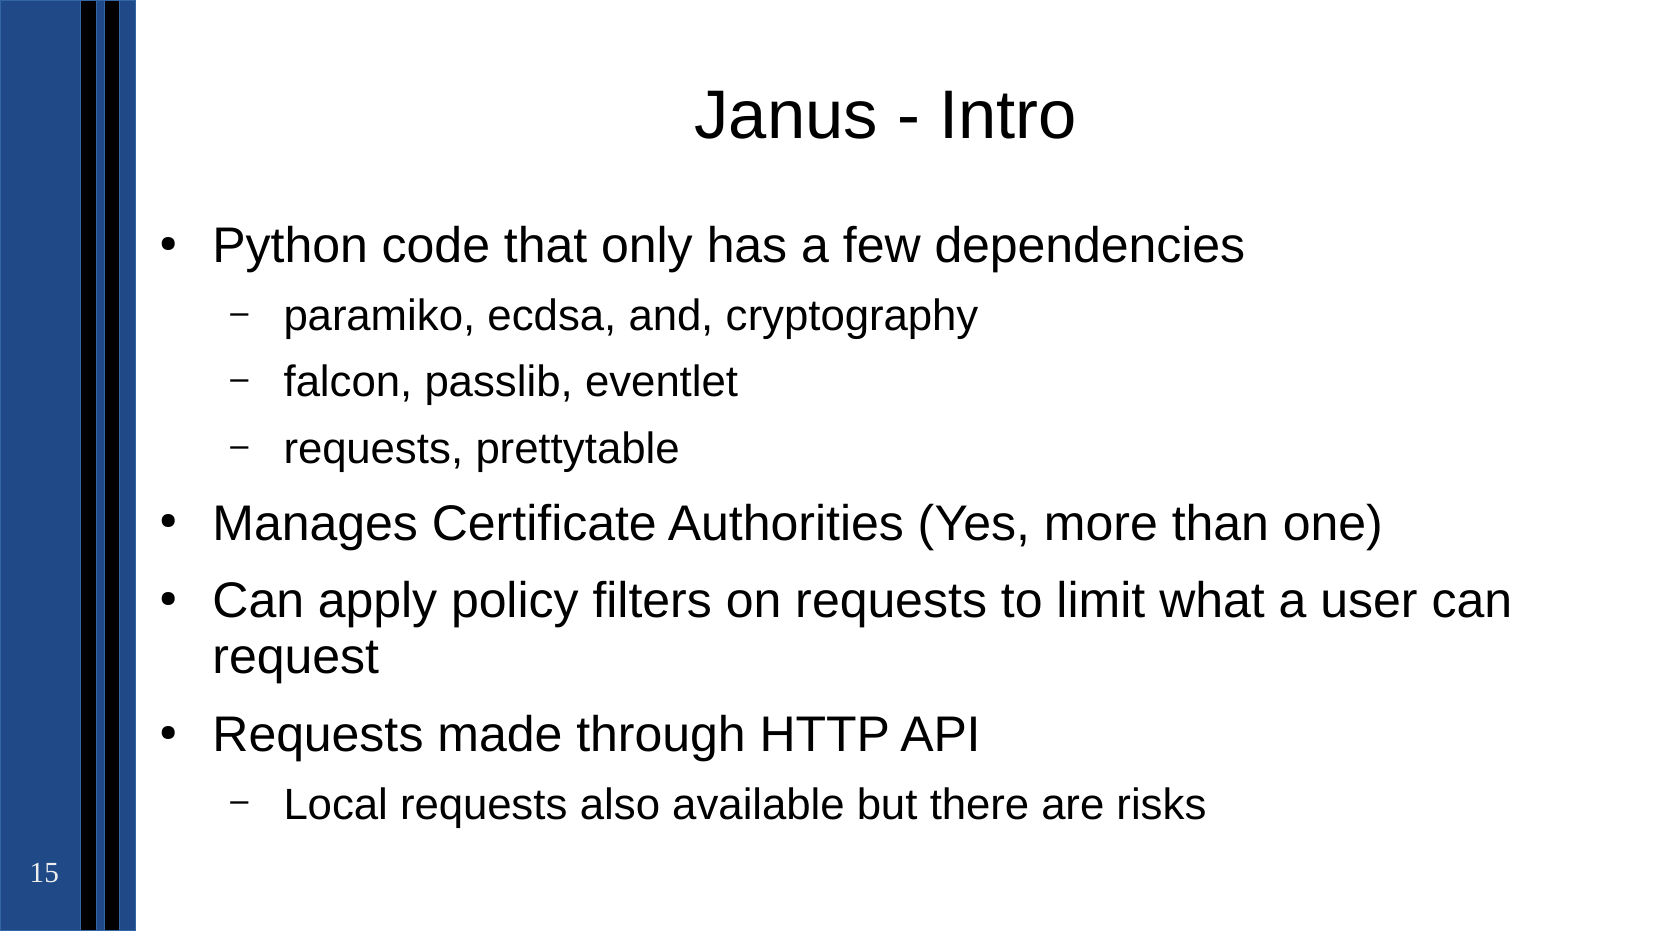

# Janus - Intro
Python code that only has a few dependencies
paramiko, ecdsa, and, cryptography
falcon, passlib, eventlet
requests, prettytable
Manages Certificate Authorities (Yes, more than one)
Can apply policy filters on requests to limit what a user can request
Requests made through HTTP API
Local requests also available but there are risks
15